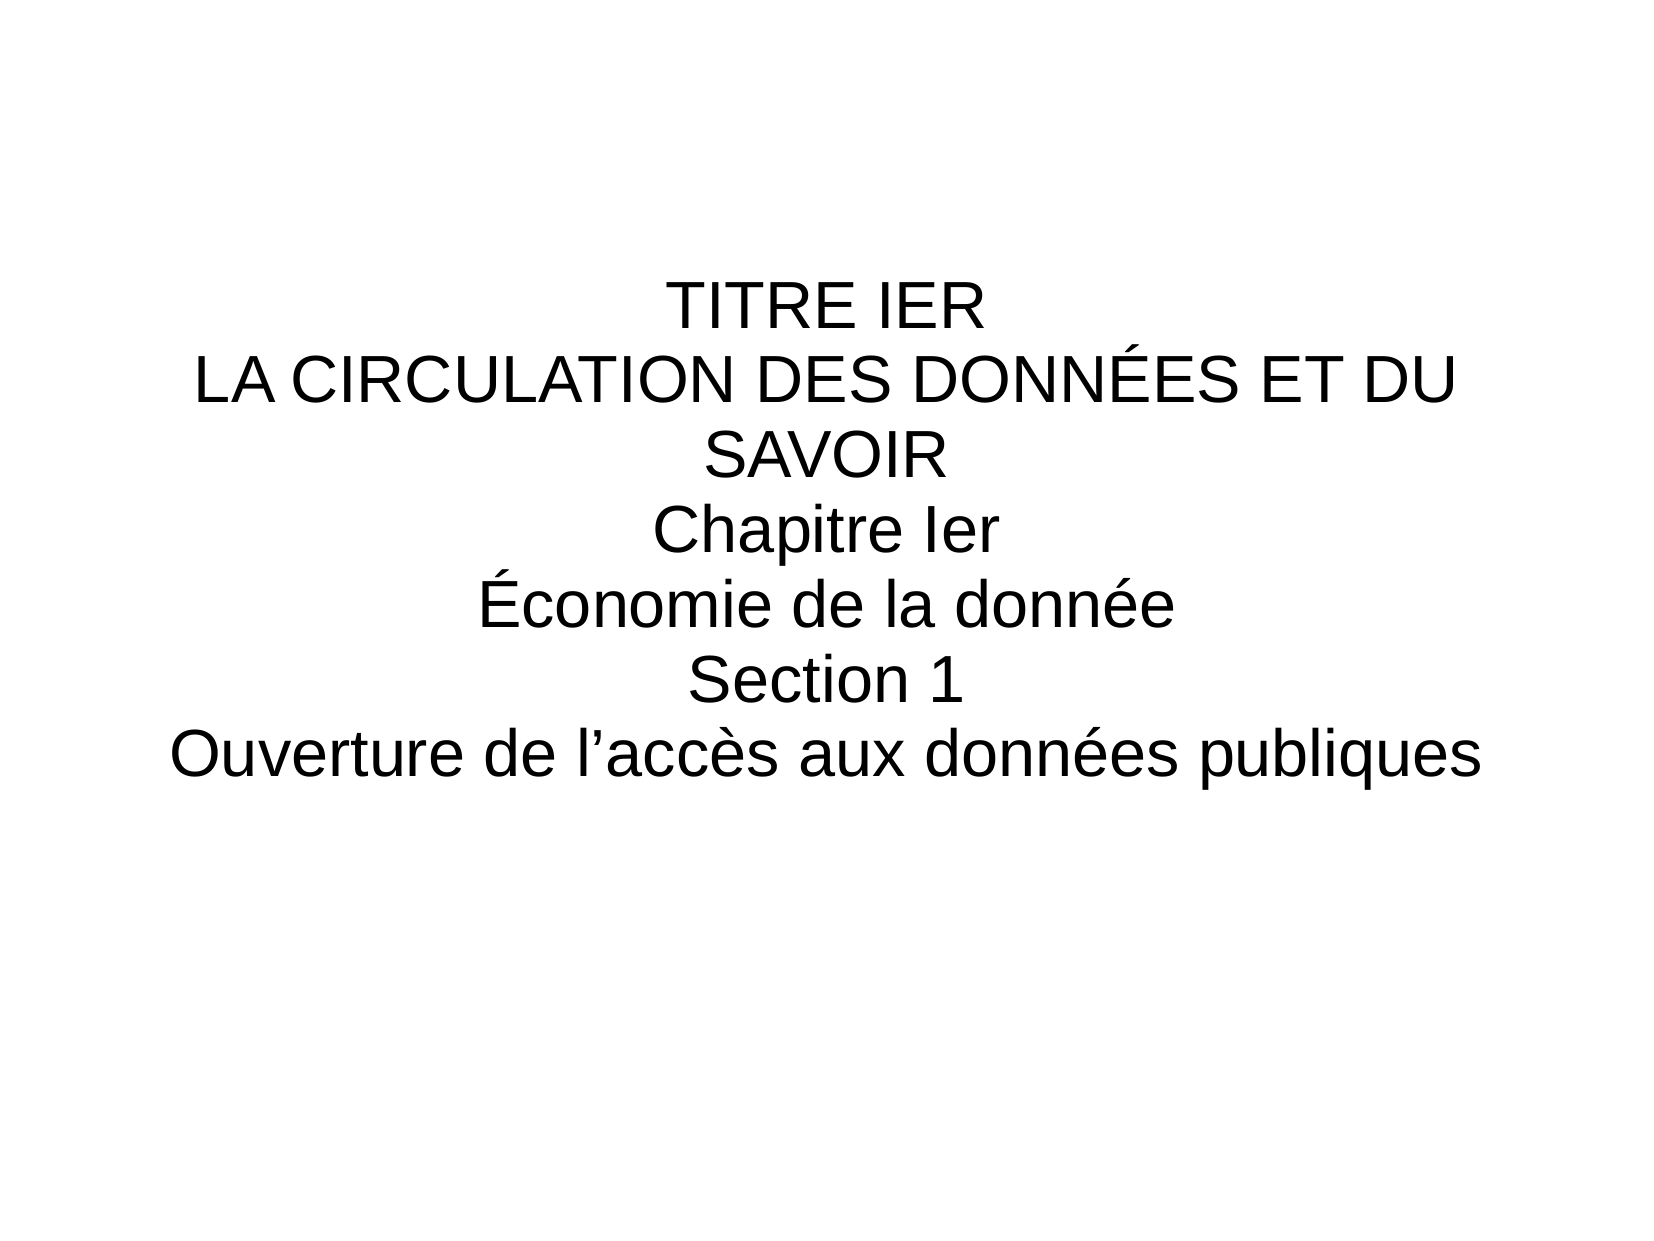

# TITRE IER
LA CIRCULATION DES DONNÉES ET DU SAVOIR
Chapitre Ier
Économie de la donnée
Section 1
Ouverture de l’accès aux données publiques